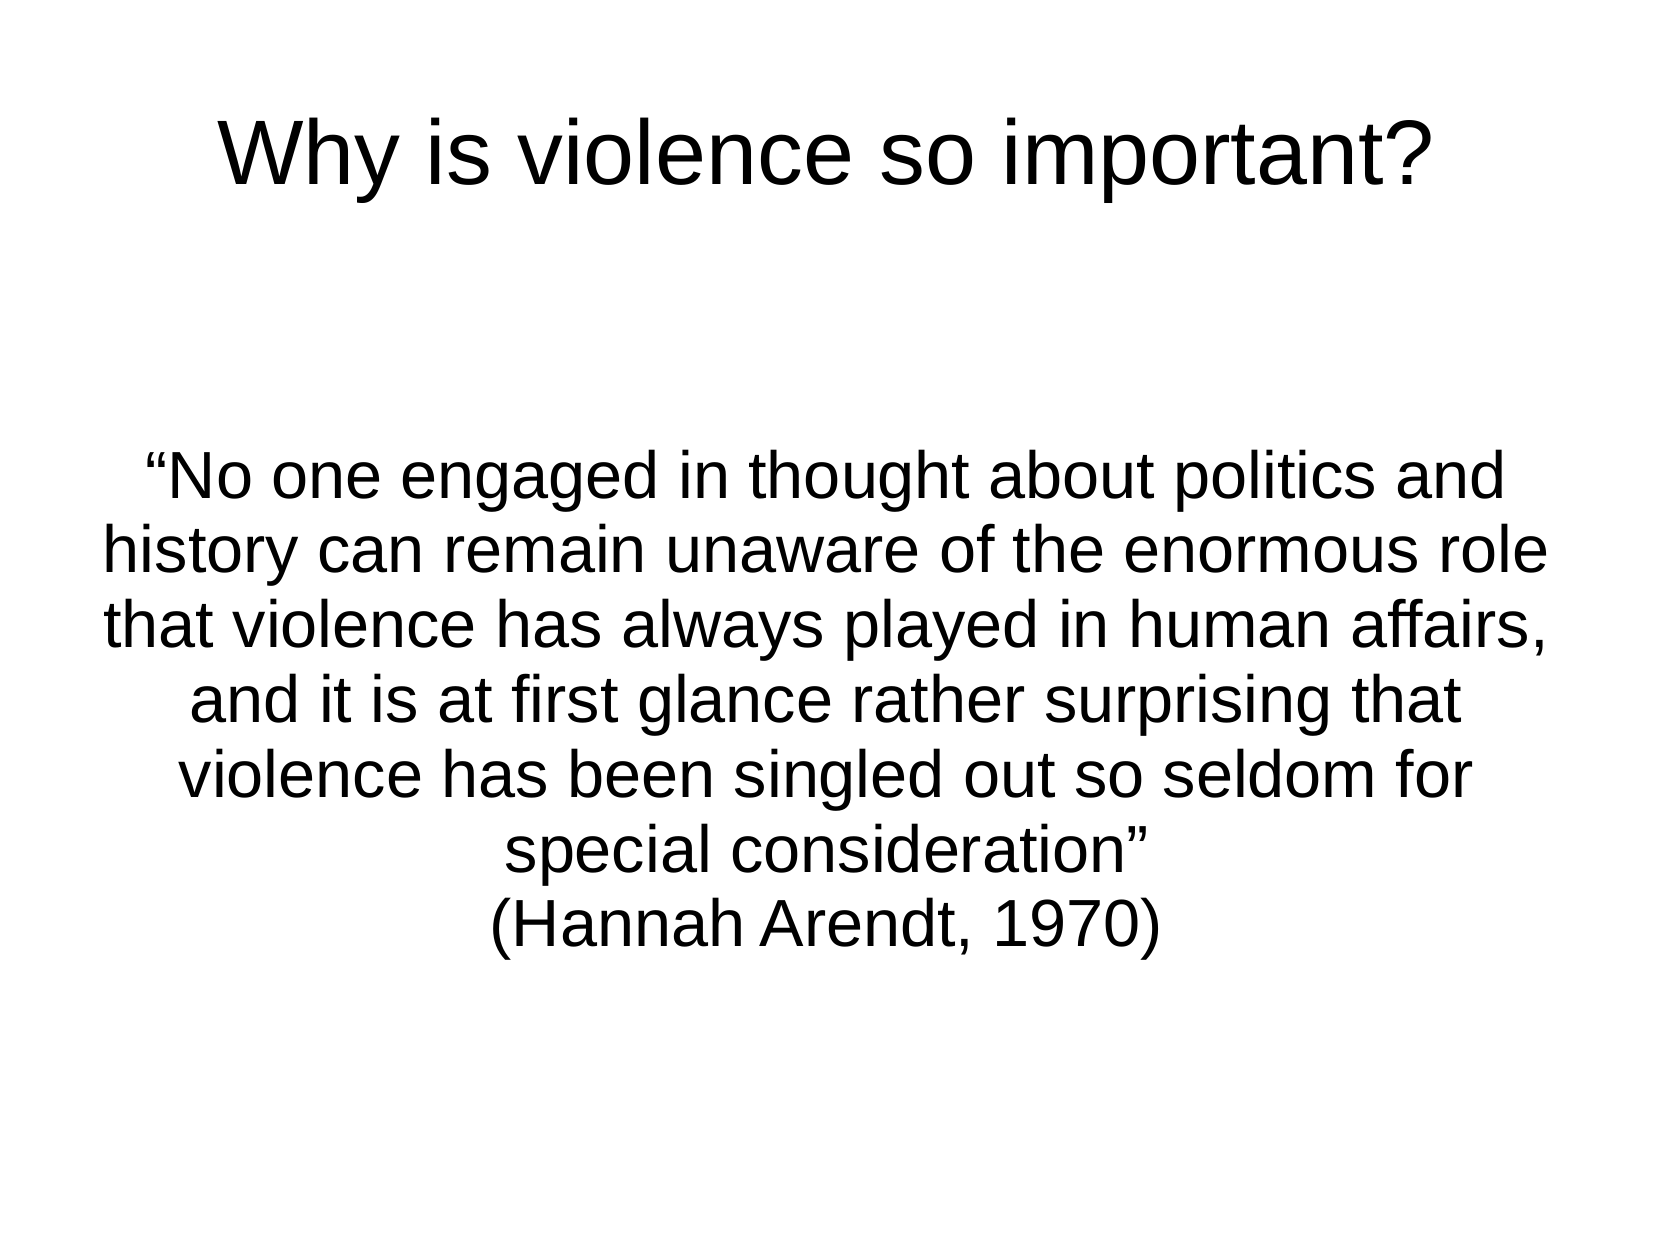

# Why is violence so important?
“No one engaged in thought about politics and history can remain unaware of the enormous role that violence has always played in human affairs, and it is at first glance rather surprising that violence has been singled out so seldom for special consideration”
(Hannah Arendt, 1970)